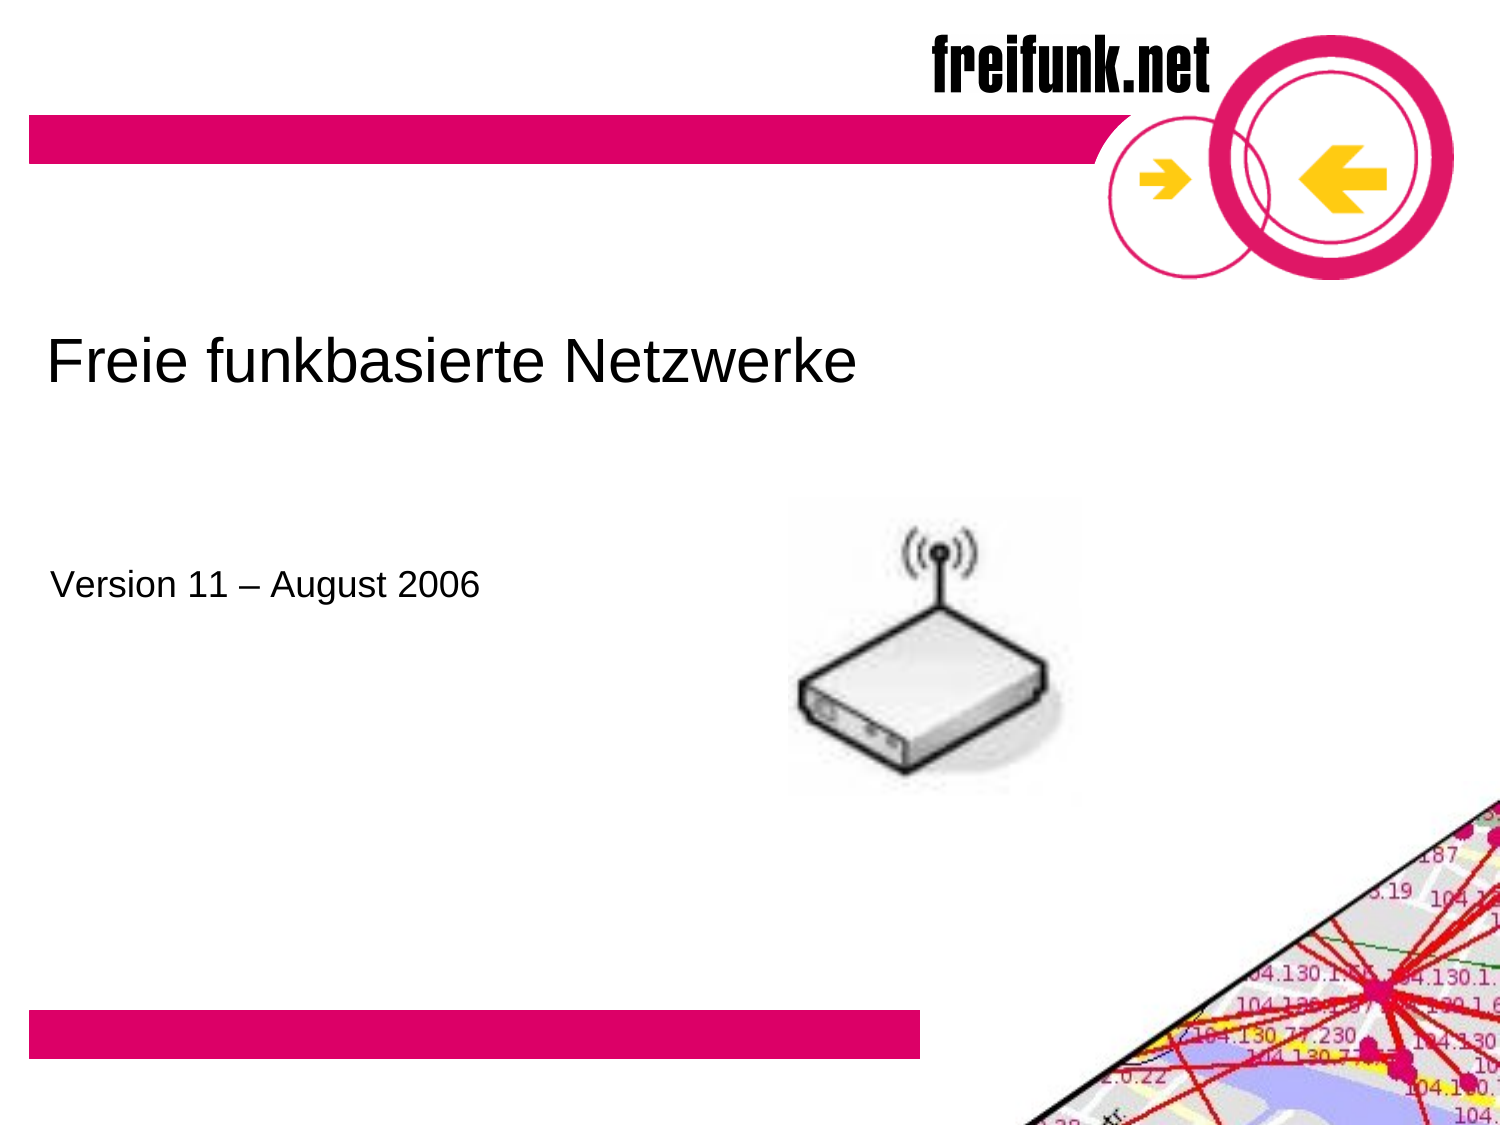

Freie funkbasierte Netzwerke
Version 11 – August 2006